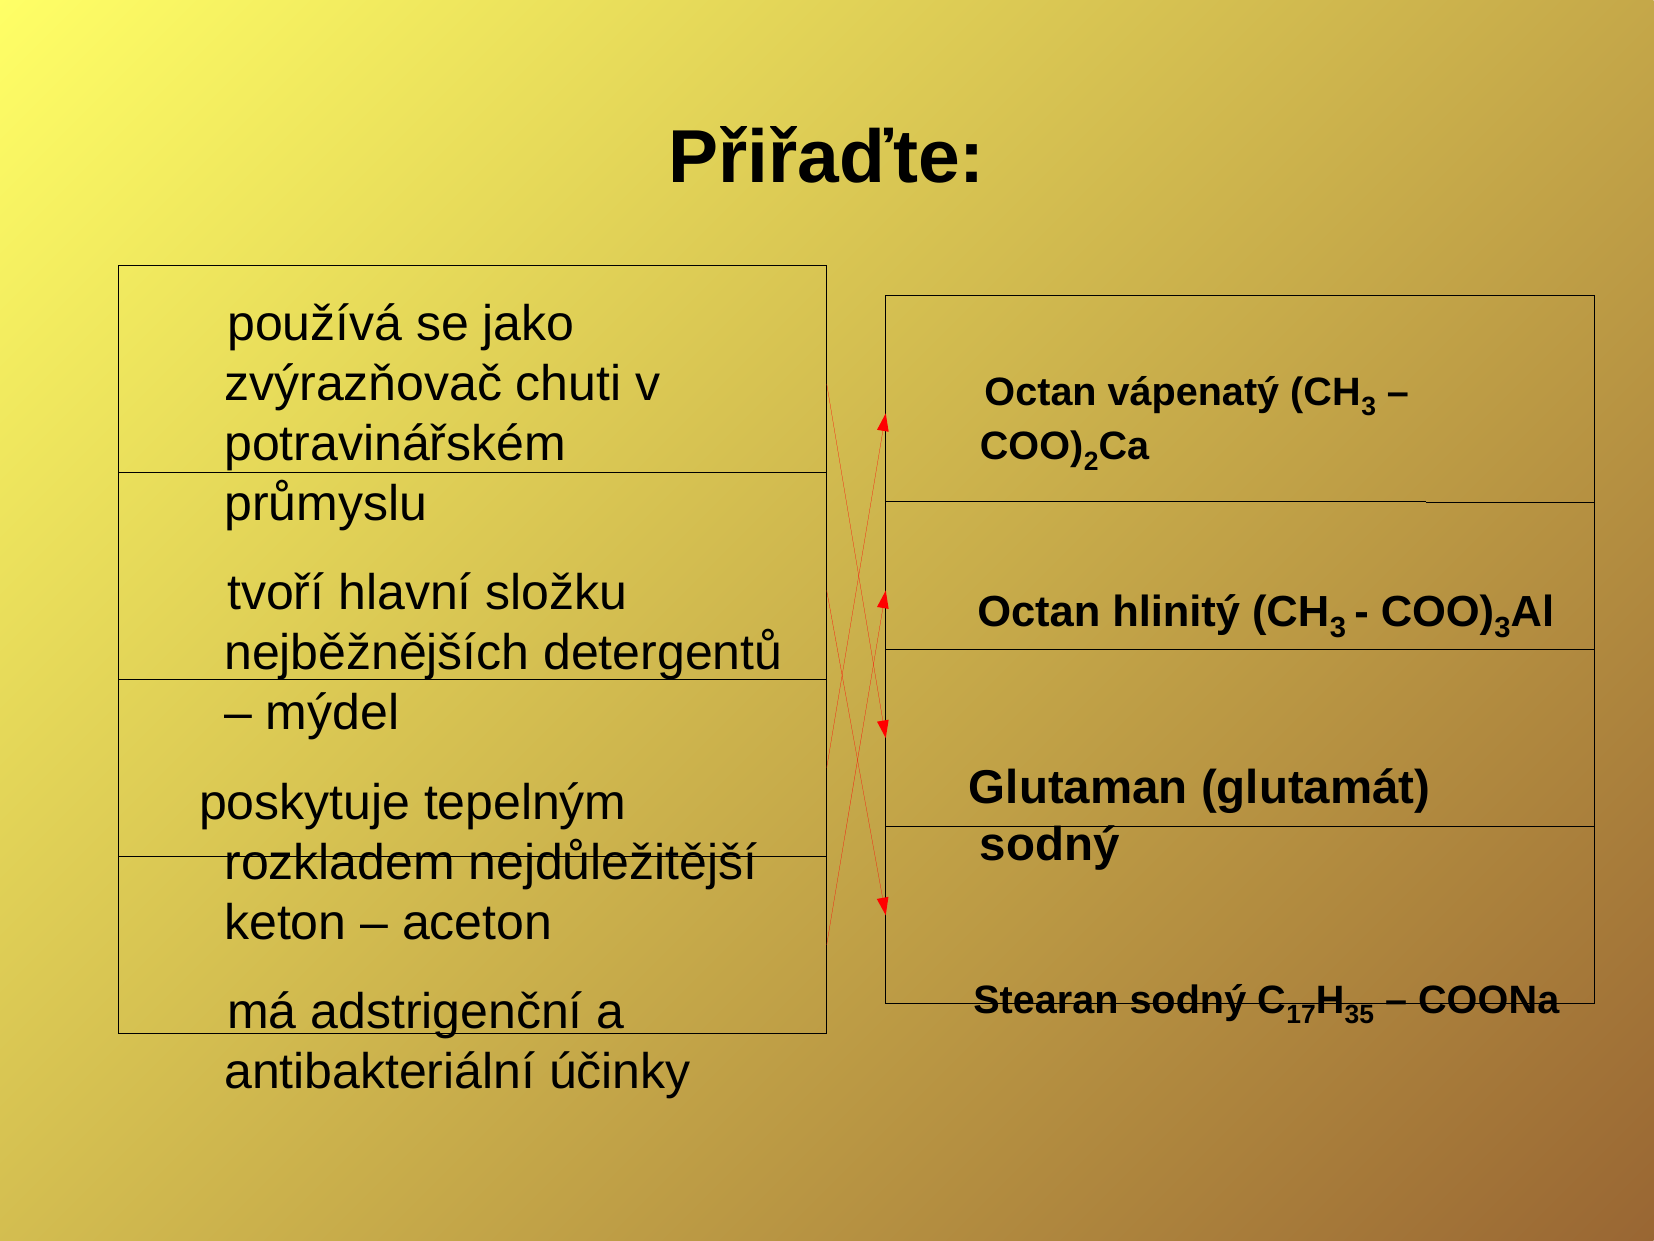

# Přiřaďte:
 používá se jako zvýrazňovač chuti v potravinářském průmyslu
 tvoří hlavní složku nejběžnějších detergentů – mýdel
 poskytuje tepelným rozkladem nejdůležitější keton – aceton
 má adstrigenční a antibakteriální účinky
 Octan vápenatý (CH3 – COO)2Ca
 Octan hlinitý (CH3 - COO)3Al
 Glutaman (glutamát) sodný
 Stearan sodný C17H35 – COONa